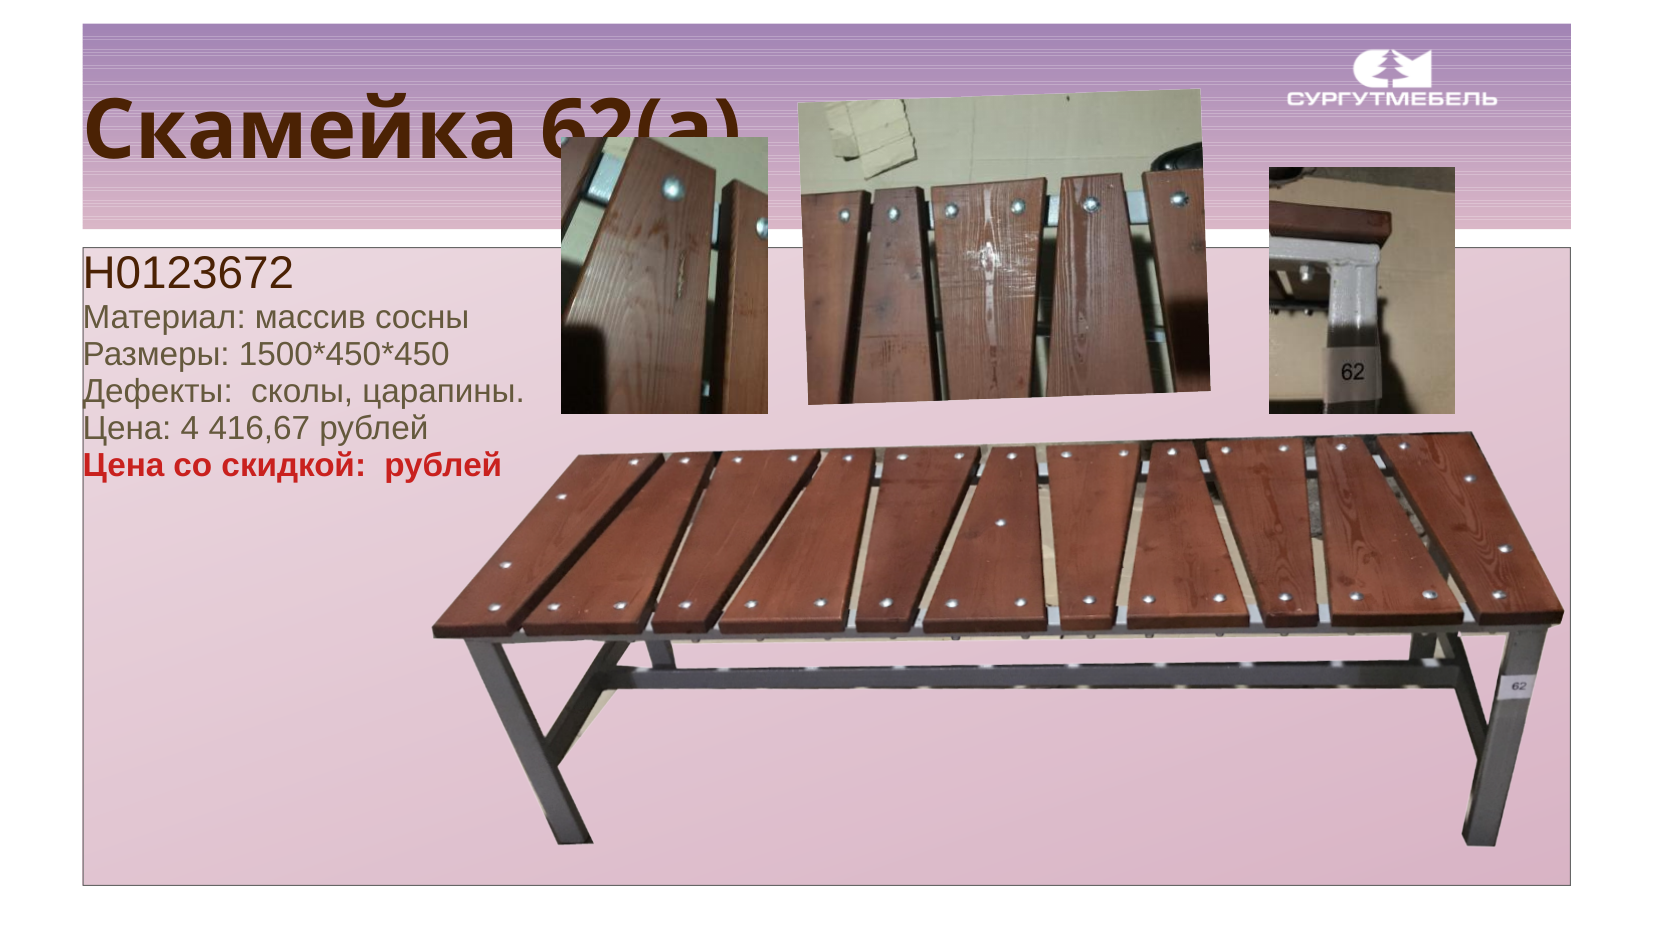

# Скамейка 62(а)
Н0123672
Материал: массив сосны
Размеры: 1500*450*450
Дефекты: сколы, царапины.
Цена: 4 416,67 рублей
Цена со скидкой: рублей